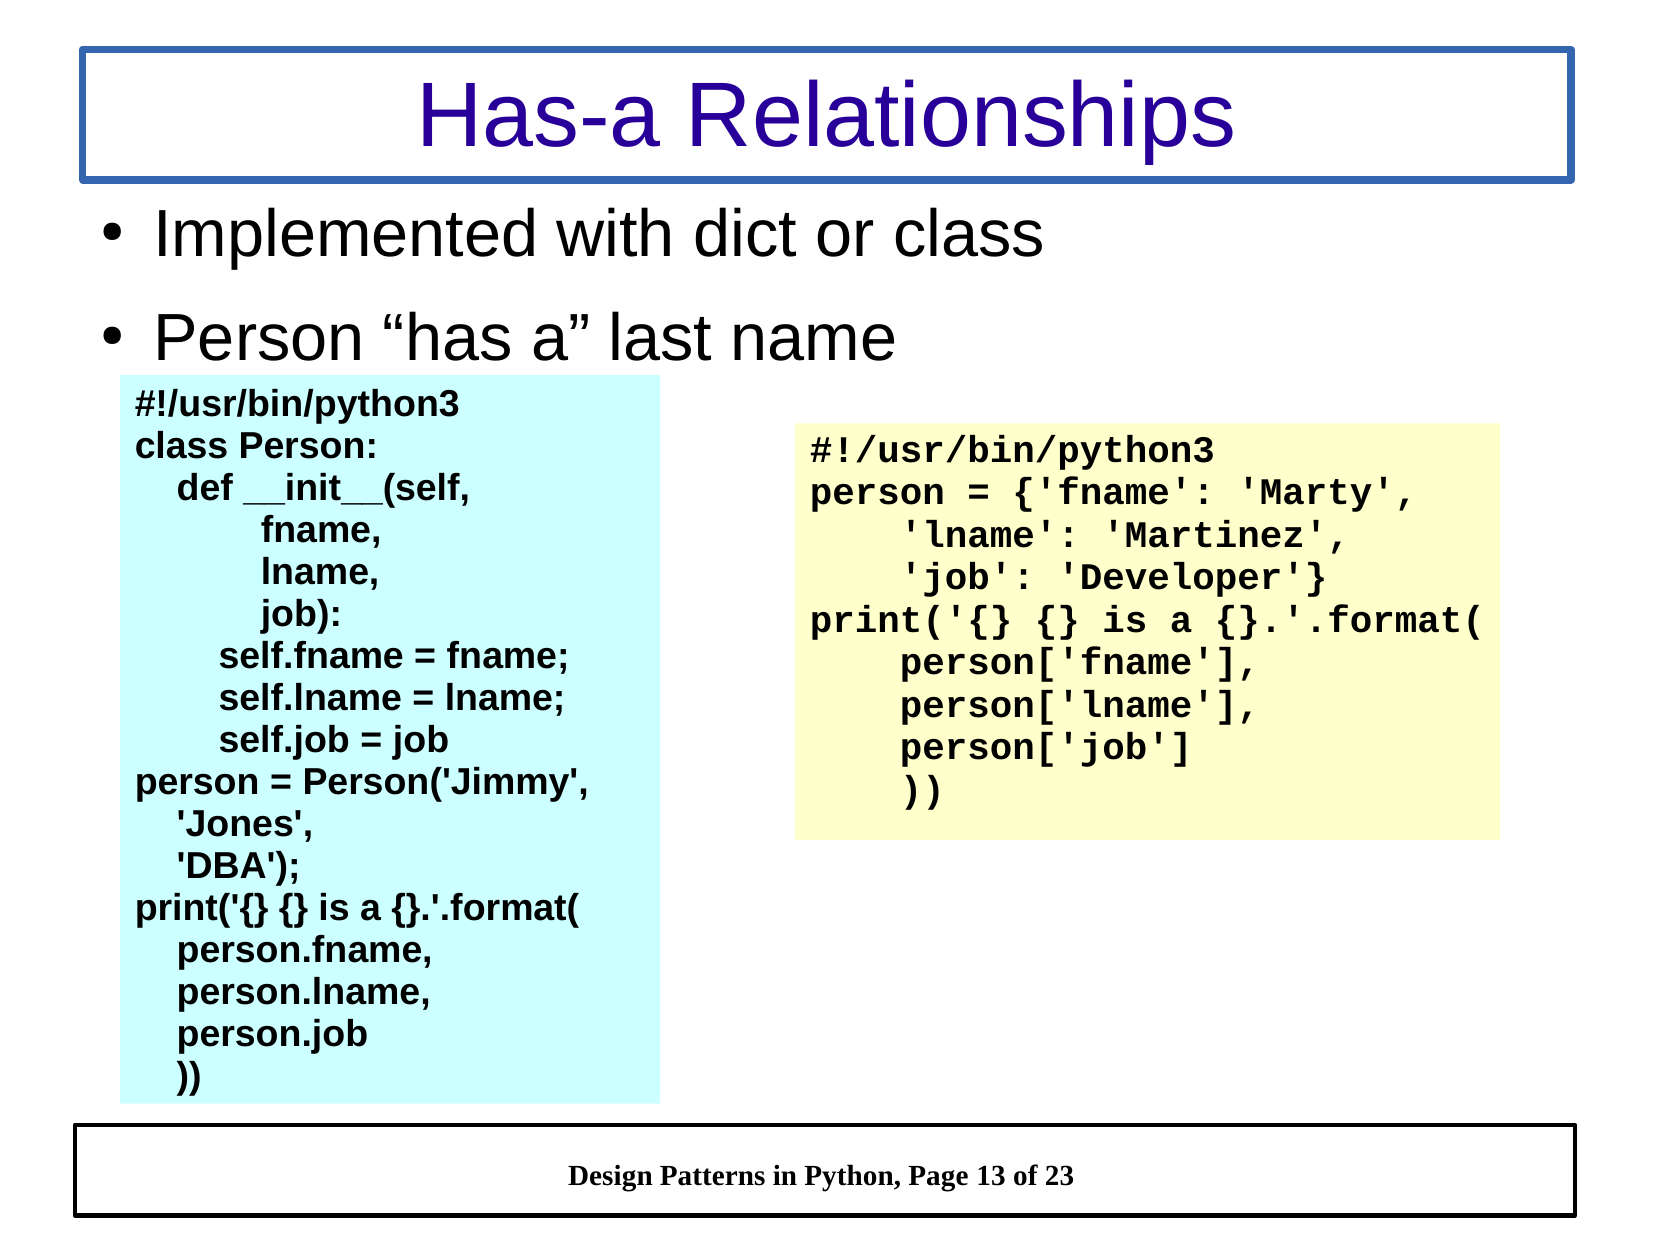

# Has-a Relationships
Implemented with dict or class
Person “has a” last name
#!/usr/bin/python3
class Person:
 def __init__(self,
 fname,
 lname,
 job):
 self.fname = fname;
 self.lname = lname;
 self.job = job
person = Person('Jimmy',
 'Jones',
 'DBA');
print('{} {} is a {}.'.format(
 person.fname,
 person.lname,
 person.job
 ))
#!/usr/bin/python3
person = {'fname': 'Marty',
 'lname': 'Martinez',
 'job': 'Developer'}
print('{} {} is a {}.'.format(
 person['fname'],
 person['lname'],
 person['job']
 ))